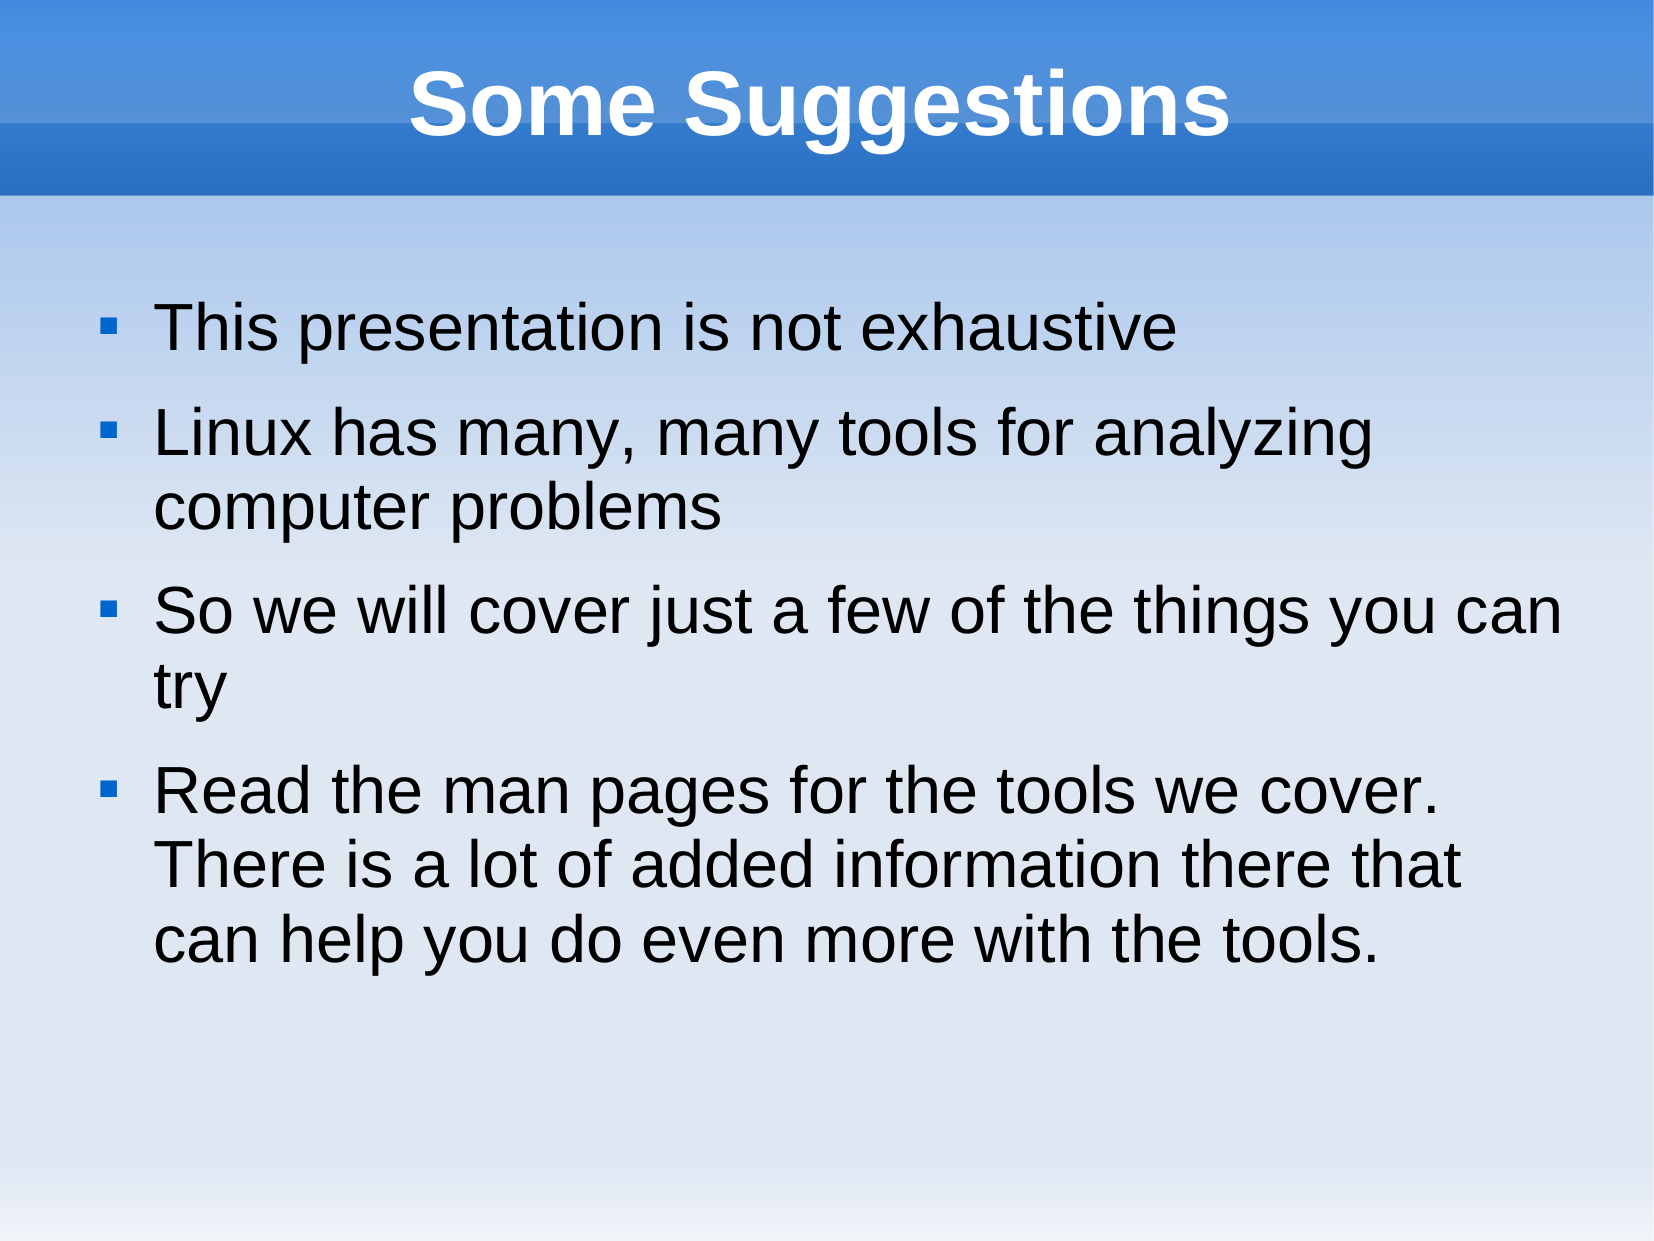

# Some Suggestions
This presentation is not exhaustive
Linux has many, many tools for analyzing computer problems
So we will cover just a few of the things you can try
Read the man pages for the tools we cover. There is a lot of added information there that can help you do even more with the tools.